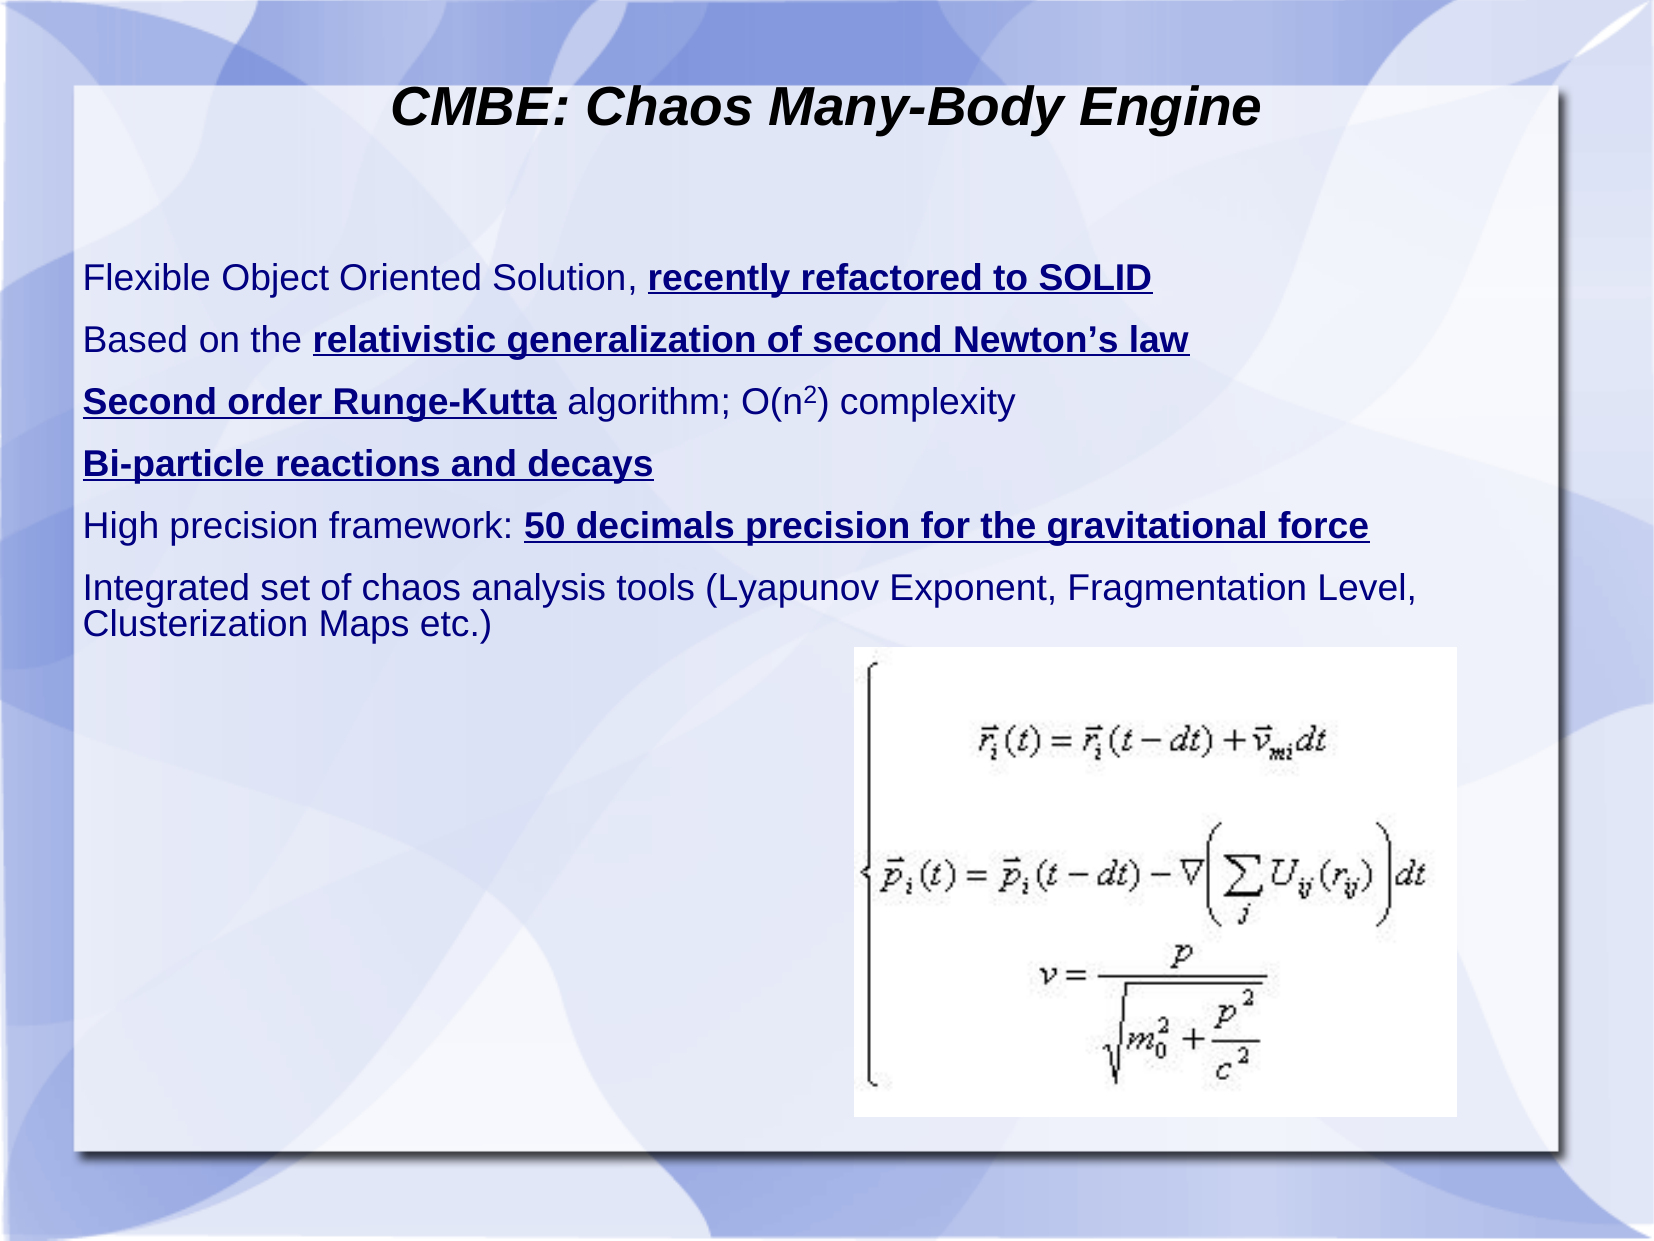

CMBE: Chaos Many-Body Engine
# Flexible Object Oriented Solution, recently refactored to SOLID
Based on the relativistic generalization of second Newton’s law
Second order Runge-Kutta algorithm; O(n2) complexity
Bi-particle reactions and decays
High precision framework: 50 decimals precision for the gravitational force
Integrated set of chaos analysis tools (Lyapunov Exponent, Fragmentation Level, Clusterization Maps etc.)